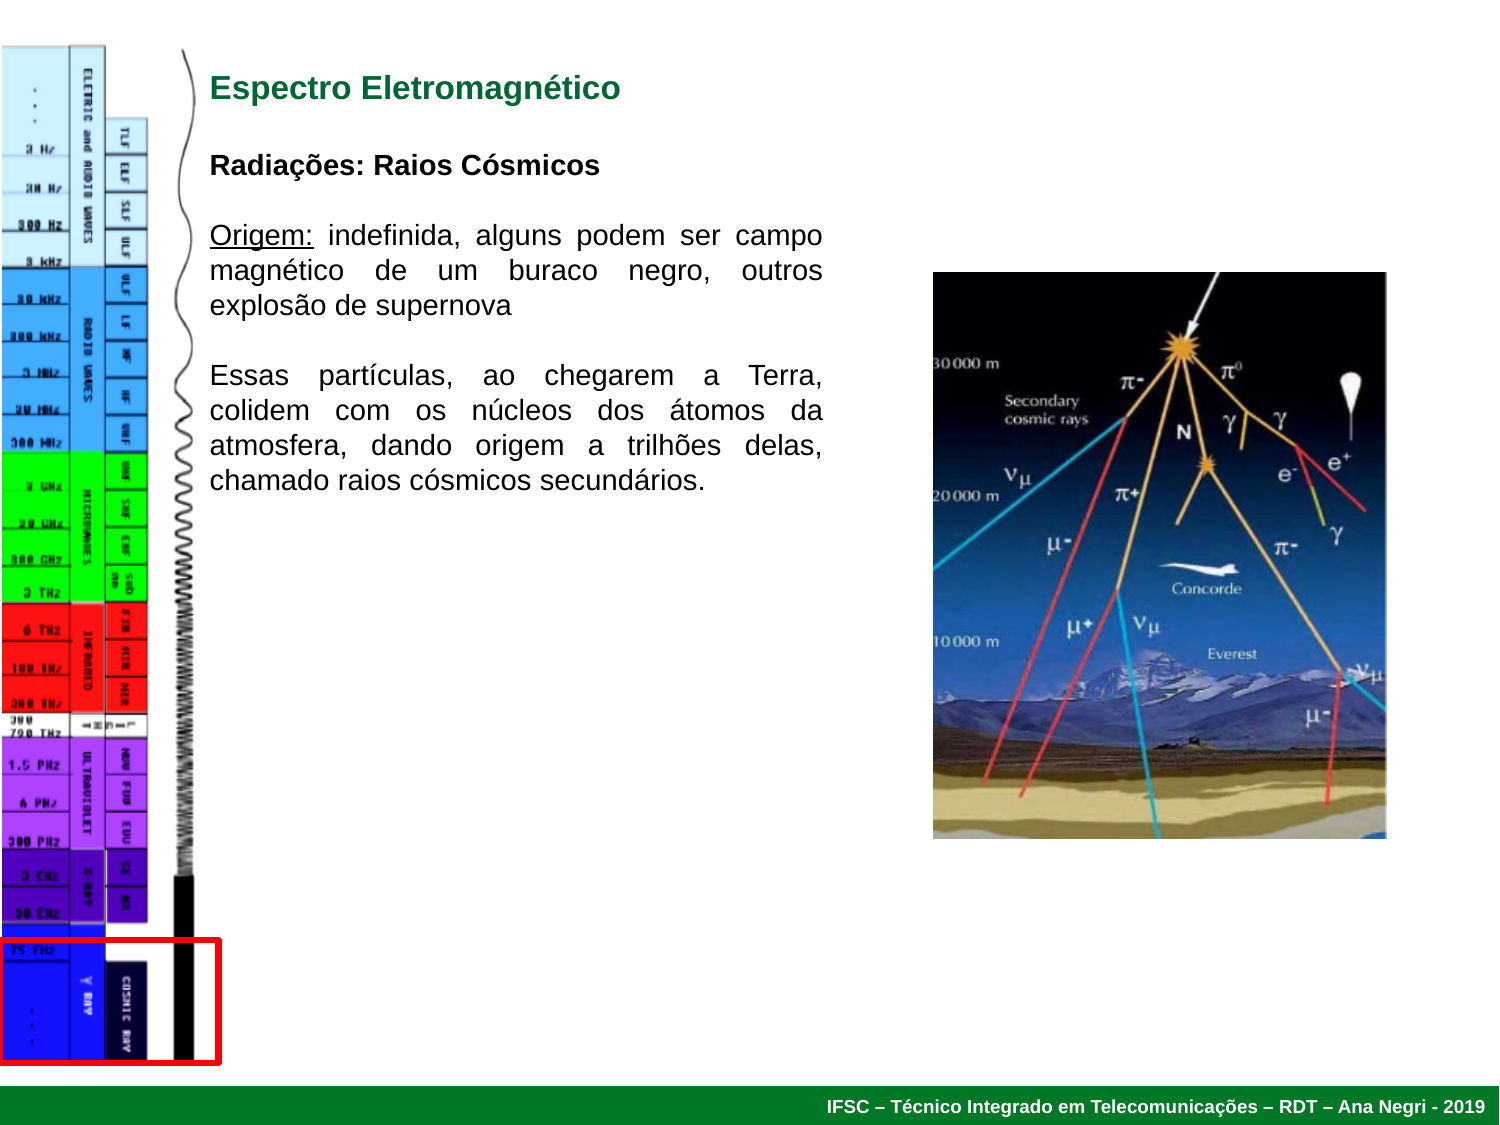

Espectro Eletromagnético
Radiações: Raios Cósmicos
Origem: indefinida, alguns podem ser campo magnético de um buraco negro, outros explosão de supernova
Essas partículas, ao chegarem a Terra, colidem com os núcleos dos átomos da atmosfera, dando origem a trilhões delas, chamado raios cósmicos secundários.
Subtração
IFSC – Técnico Integrado em Telecomunicações – RDT – Ana Negri - 2019